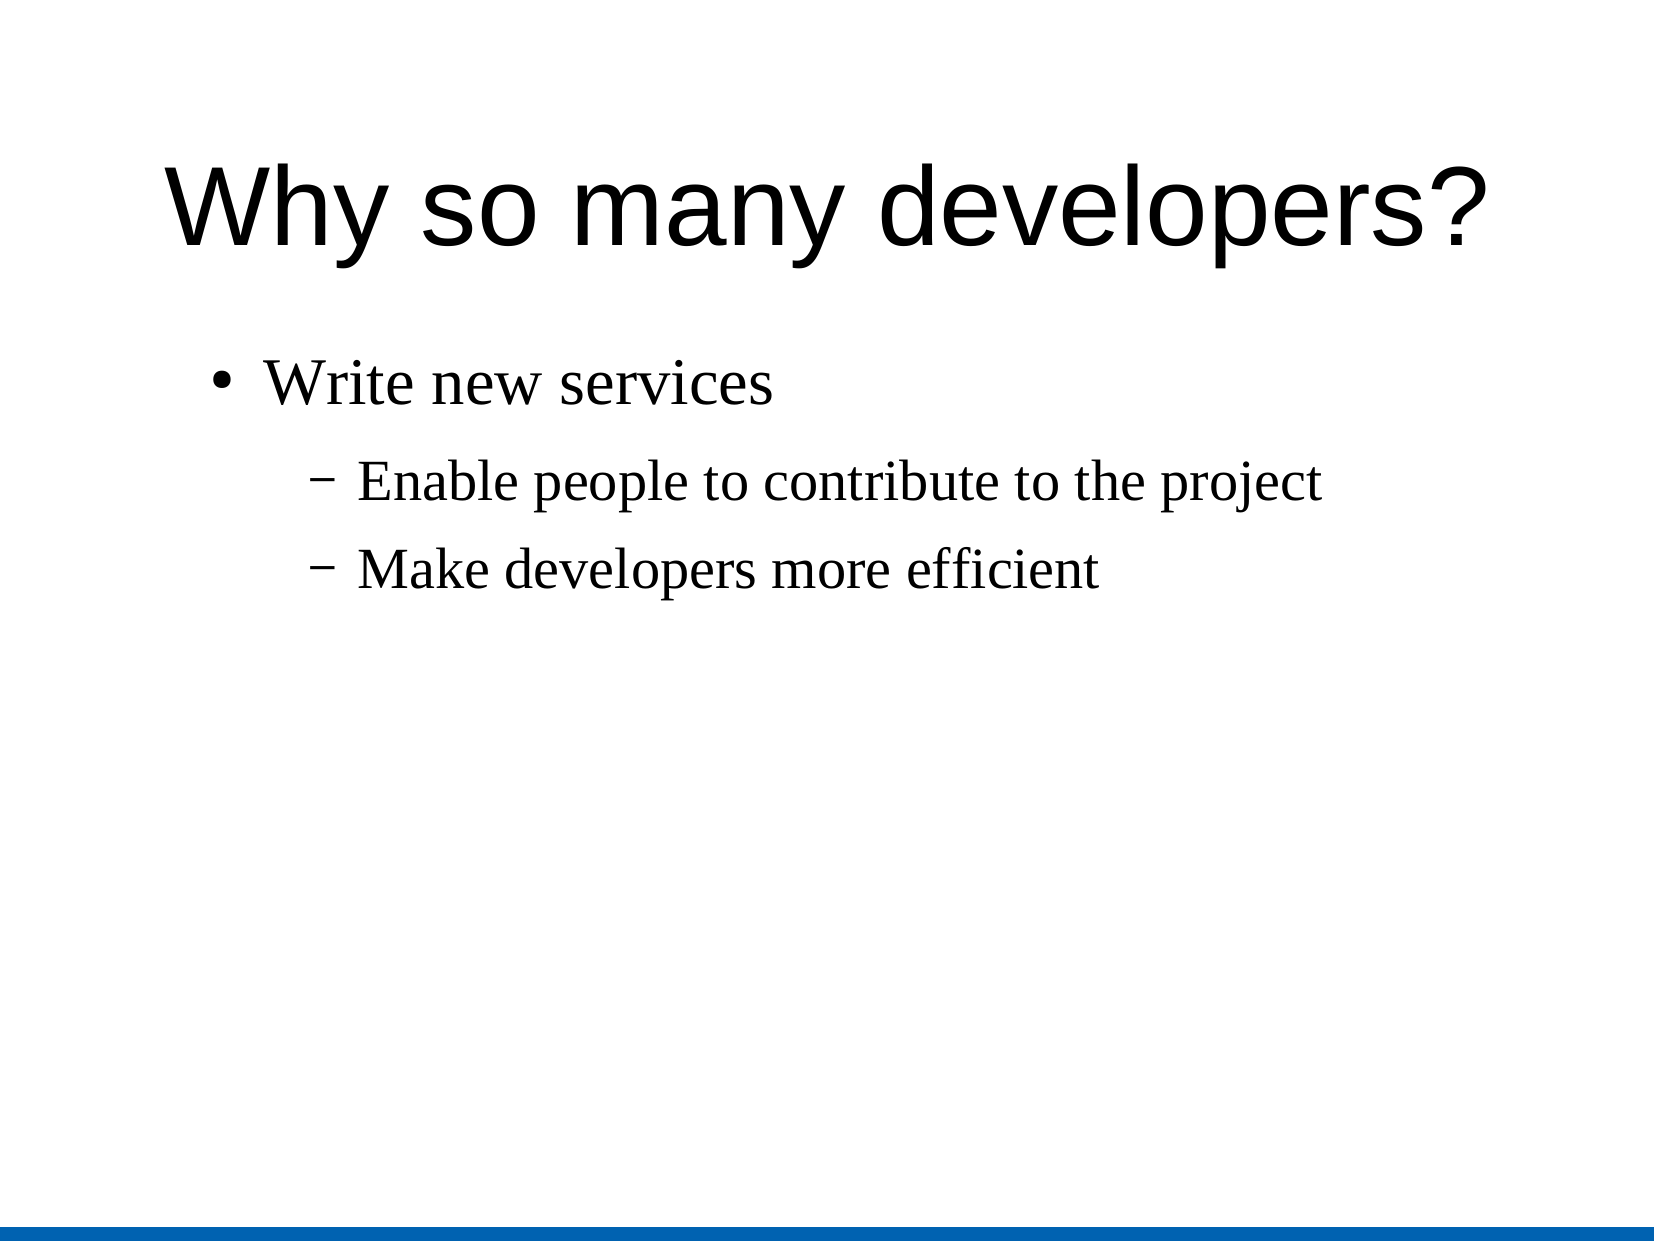

# Why so many developers?
Write new services
Enable people to contribute to the project
Make developers more efficient